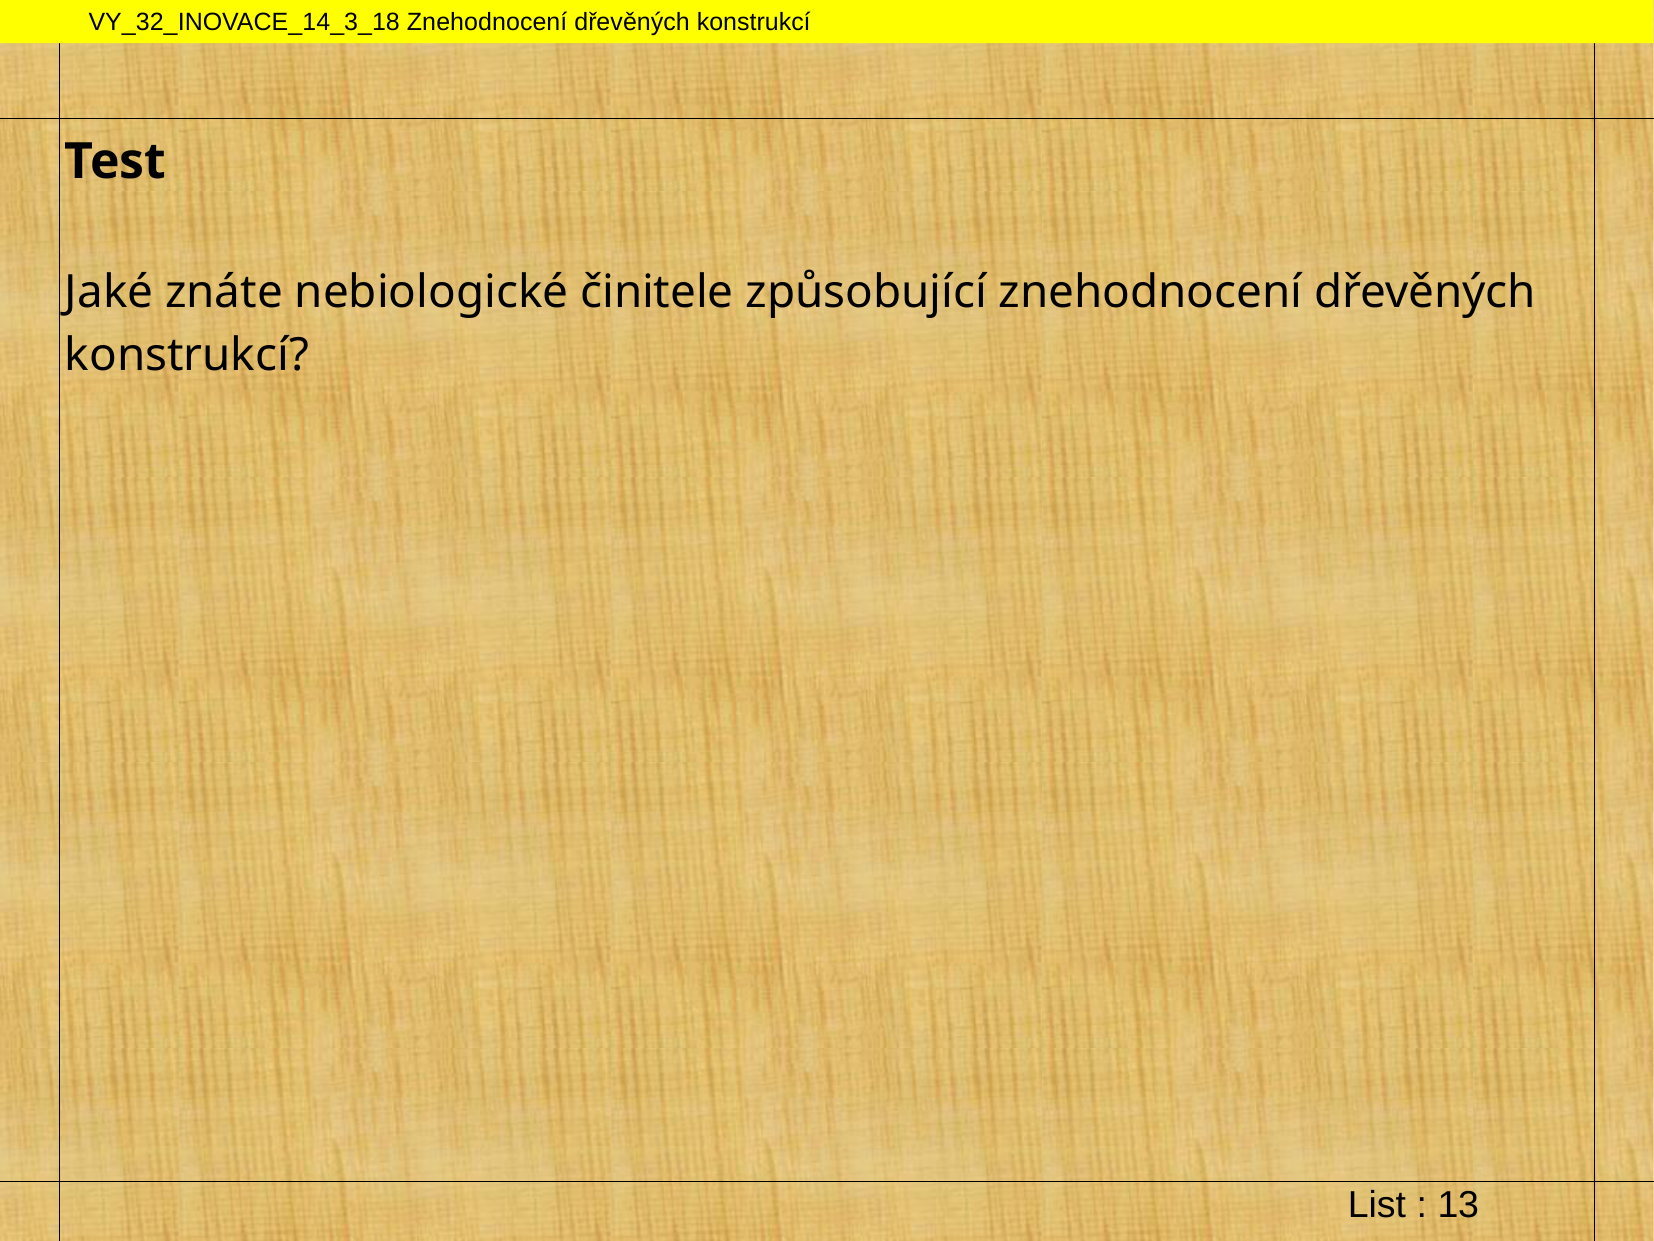

VY_32_INOVACE_14_3_18 Znehodnocení dřevěných konstrukcí
Test
Jaké znáte nebiologické činitele způsobující znehodnocení dřevěných konstrukcí?
List :